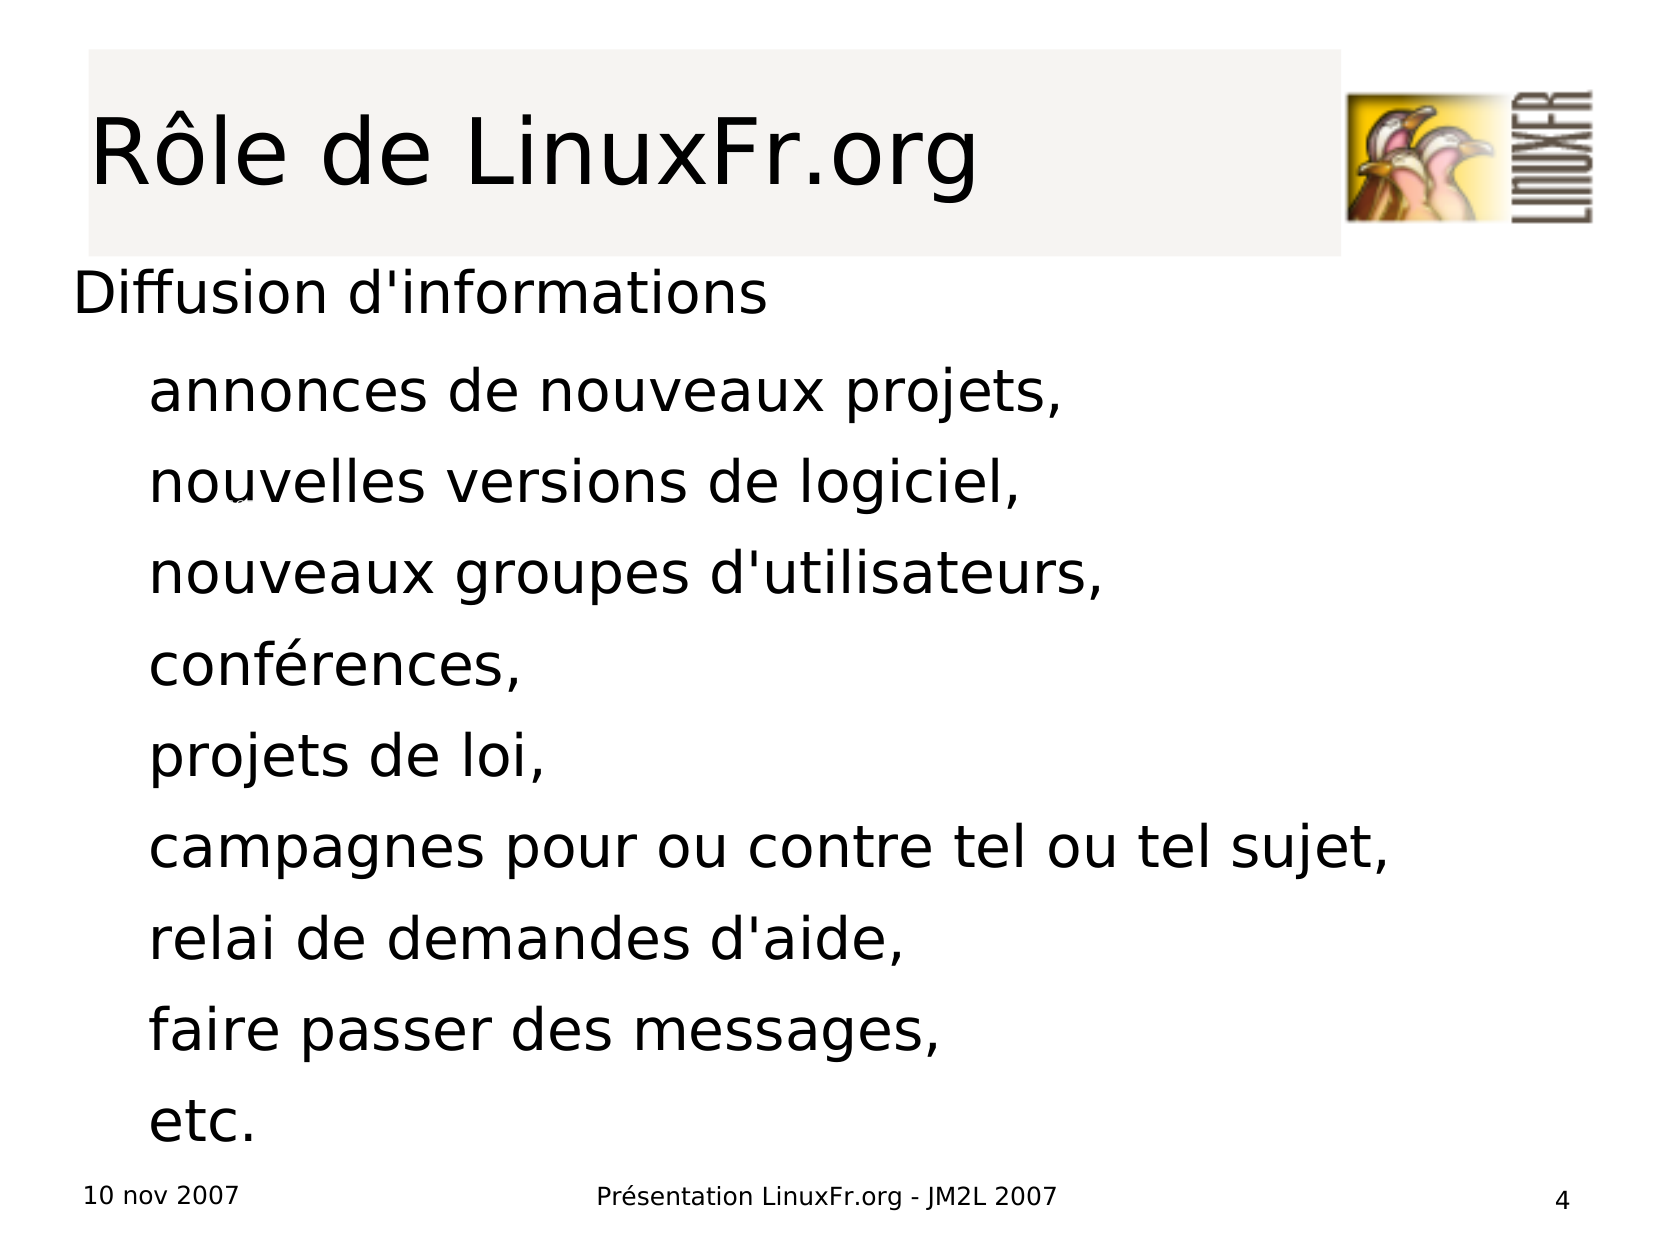

# Rôle de LinuxFr.org
Diffusion d'informations
annonces de nouveaux projets,
nouvelles versions de logiciel,
nouveaux groupes d'utilisateurs,
conférences,
projets de loi,
campagnes pour ou contre tel ou tel sujet,
relai de demandes d'aide,
faire passer des messages,
etc.
4665
10 nov 2007
Présentation LinuxFr.org - JM2L 2007
4